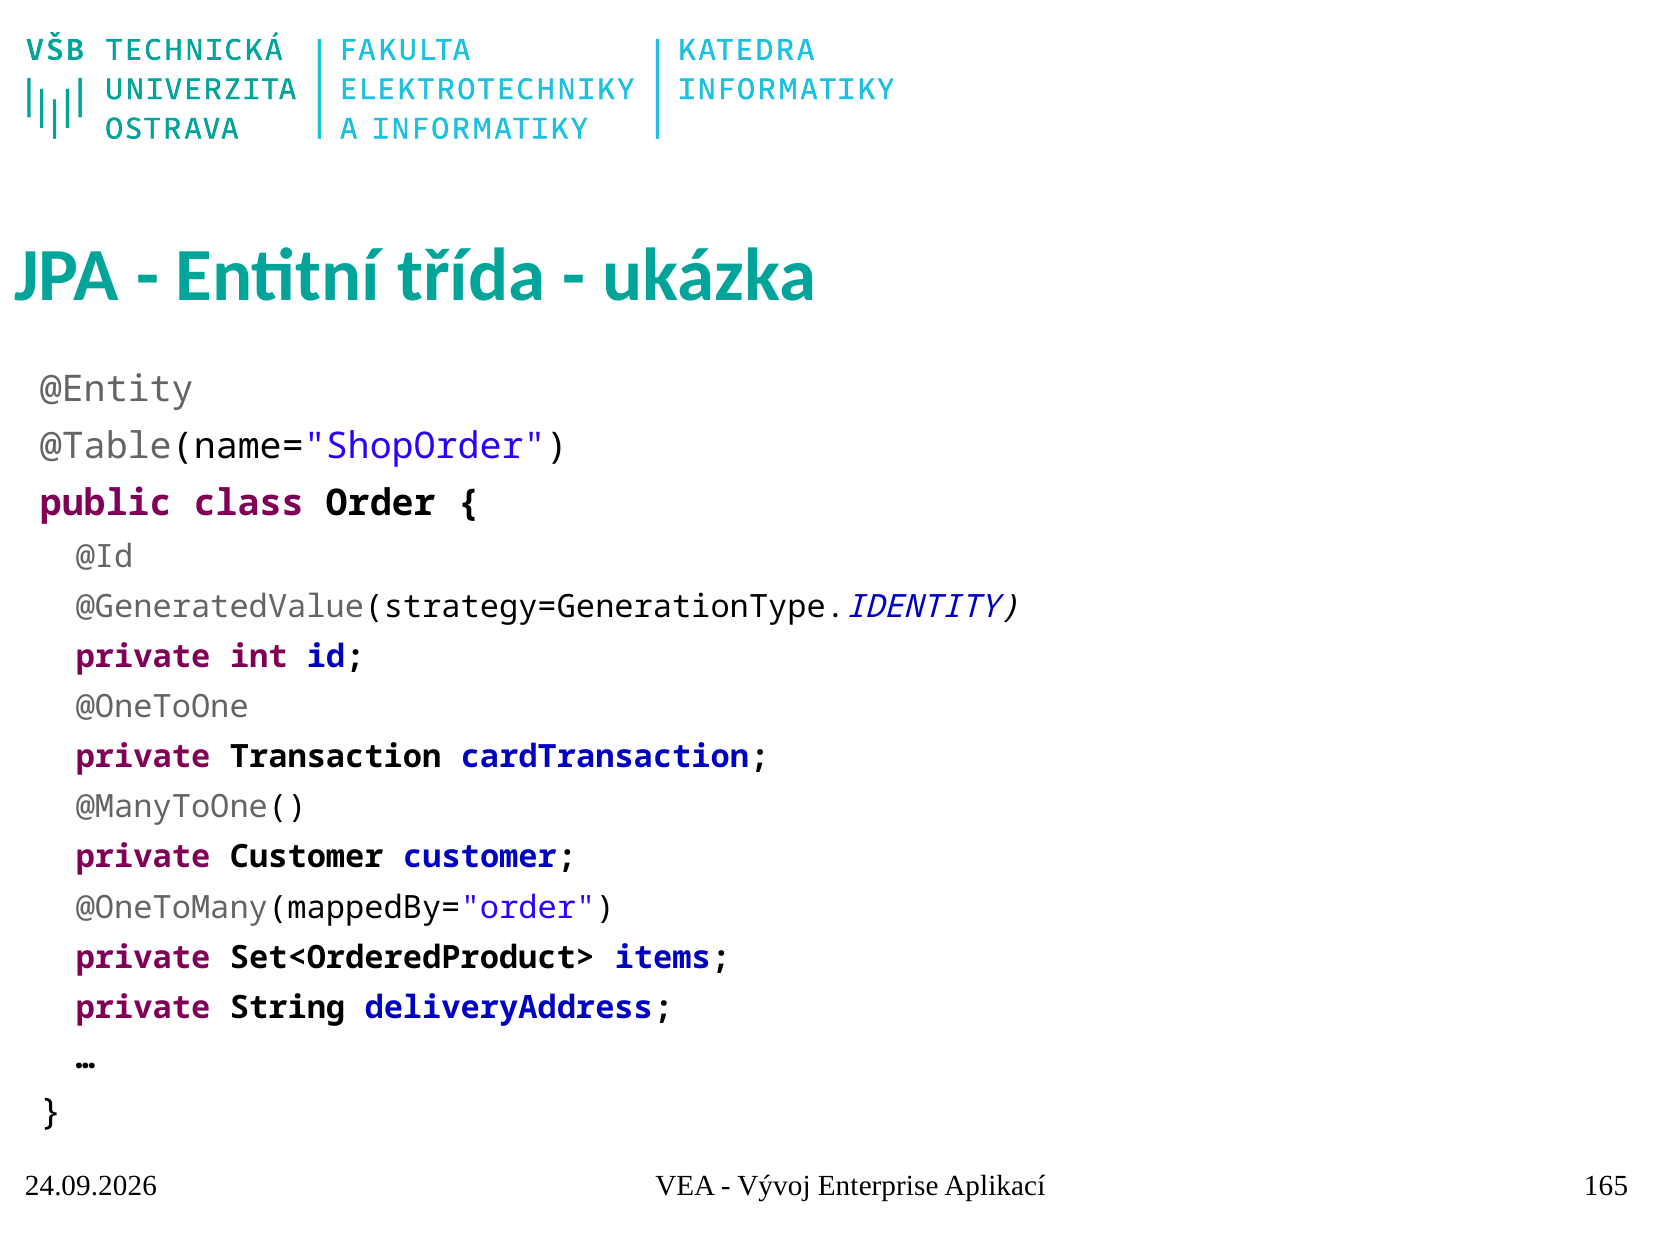

JPA - Entitní třída - ukázka
# @Entity
@Table(name="ShopOrder")
public class Order {
@Id
@GeneratedValue(strategy=GenerationType.IDENTITY)
private int id;
@OneToOne
private Transaction cardTransaction;
@ManyToOne()
private Customer customer;
@OneToMany(mappedBy="order")
private Set<OrderedProduct> items;
private String deliveryAddress;
…
}
VEA - Vývoj Enterprise Aplikací
165